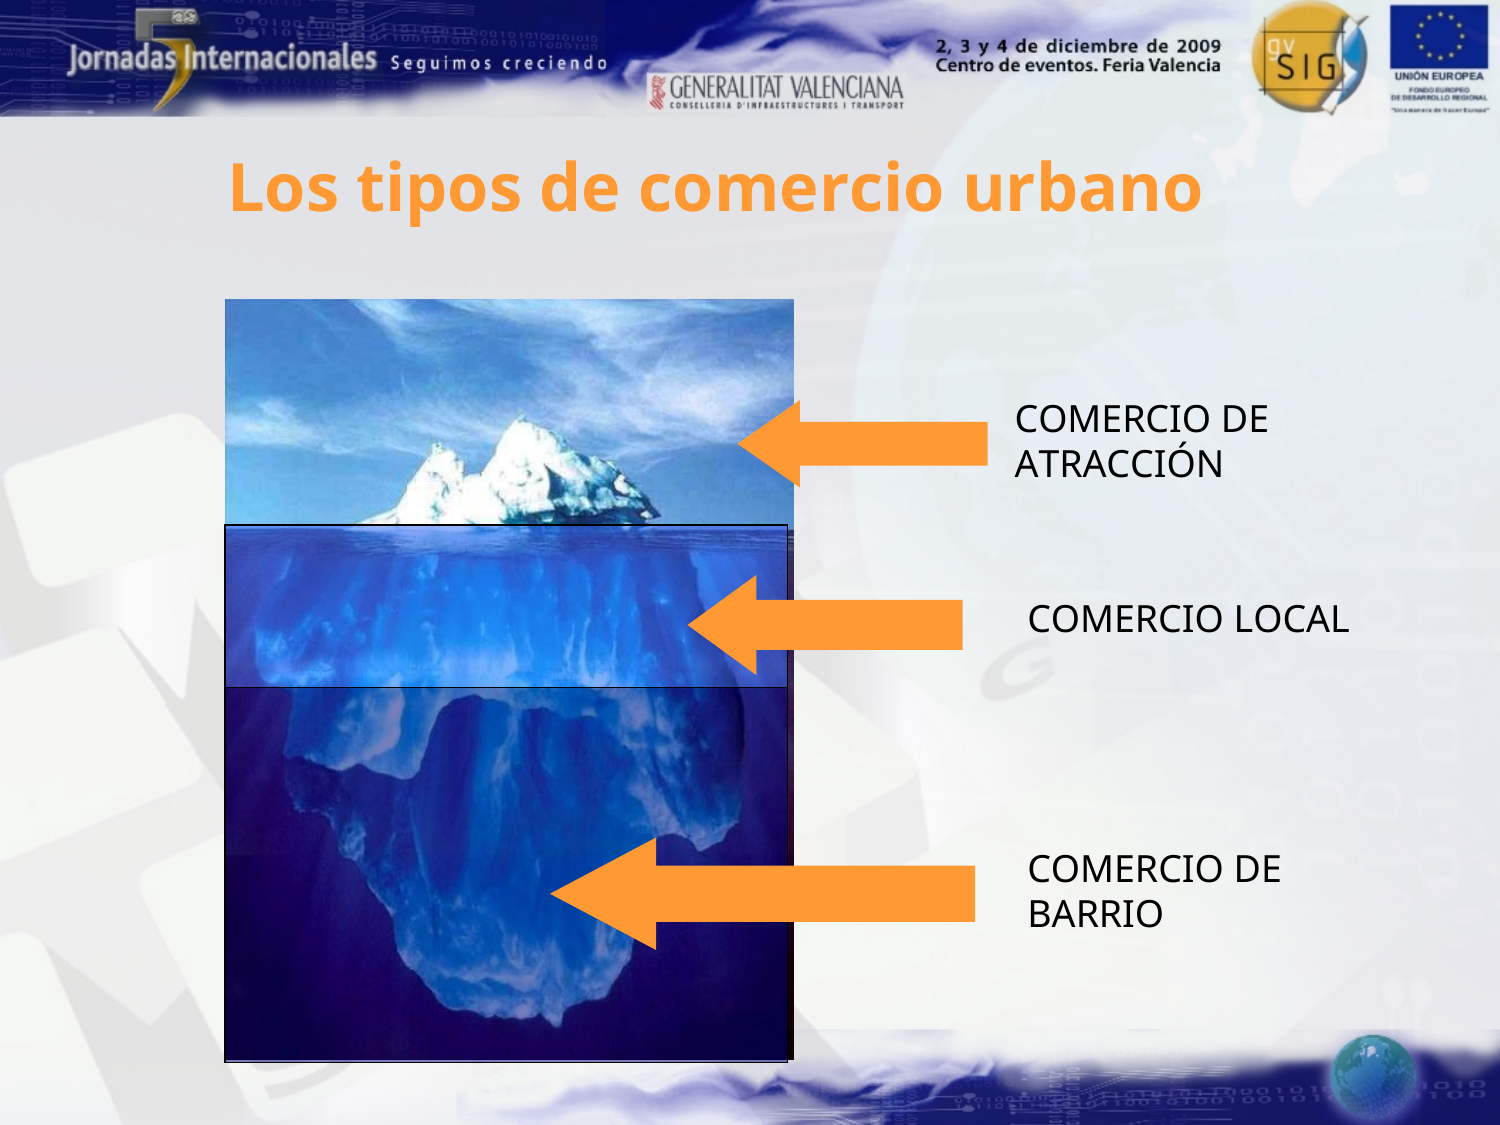

Los tipos de comercio urbano
COMERCIO DE ATRACCIÓN
COMERCIO LOCAL
COMERCIO DE BARRIO